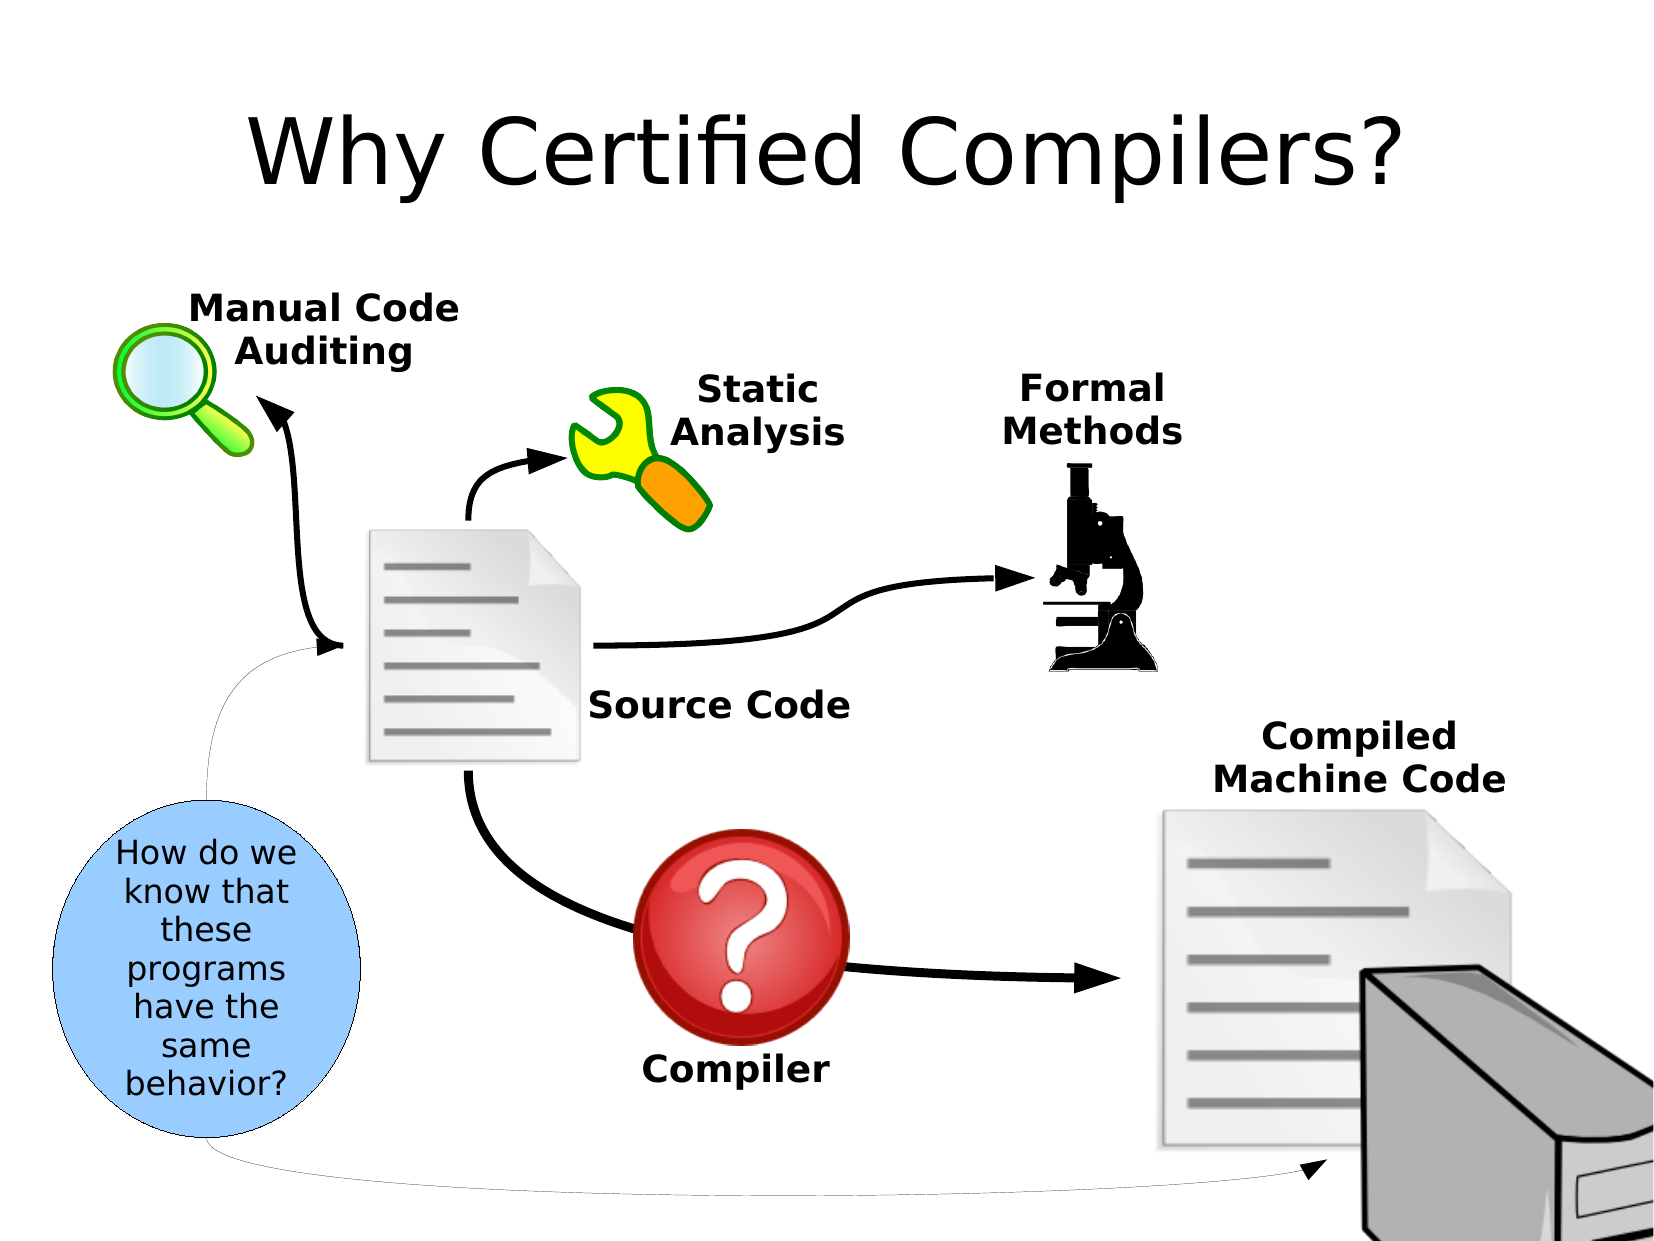

# Why Certified Compilers?
Manual Code
Auditing
Formal Methods
Static Analysis
How do we know that these programs have the same behavior?
Source Code
Compiled Machine Code
Compiler
2